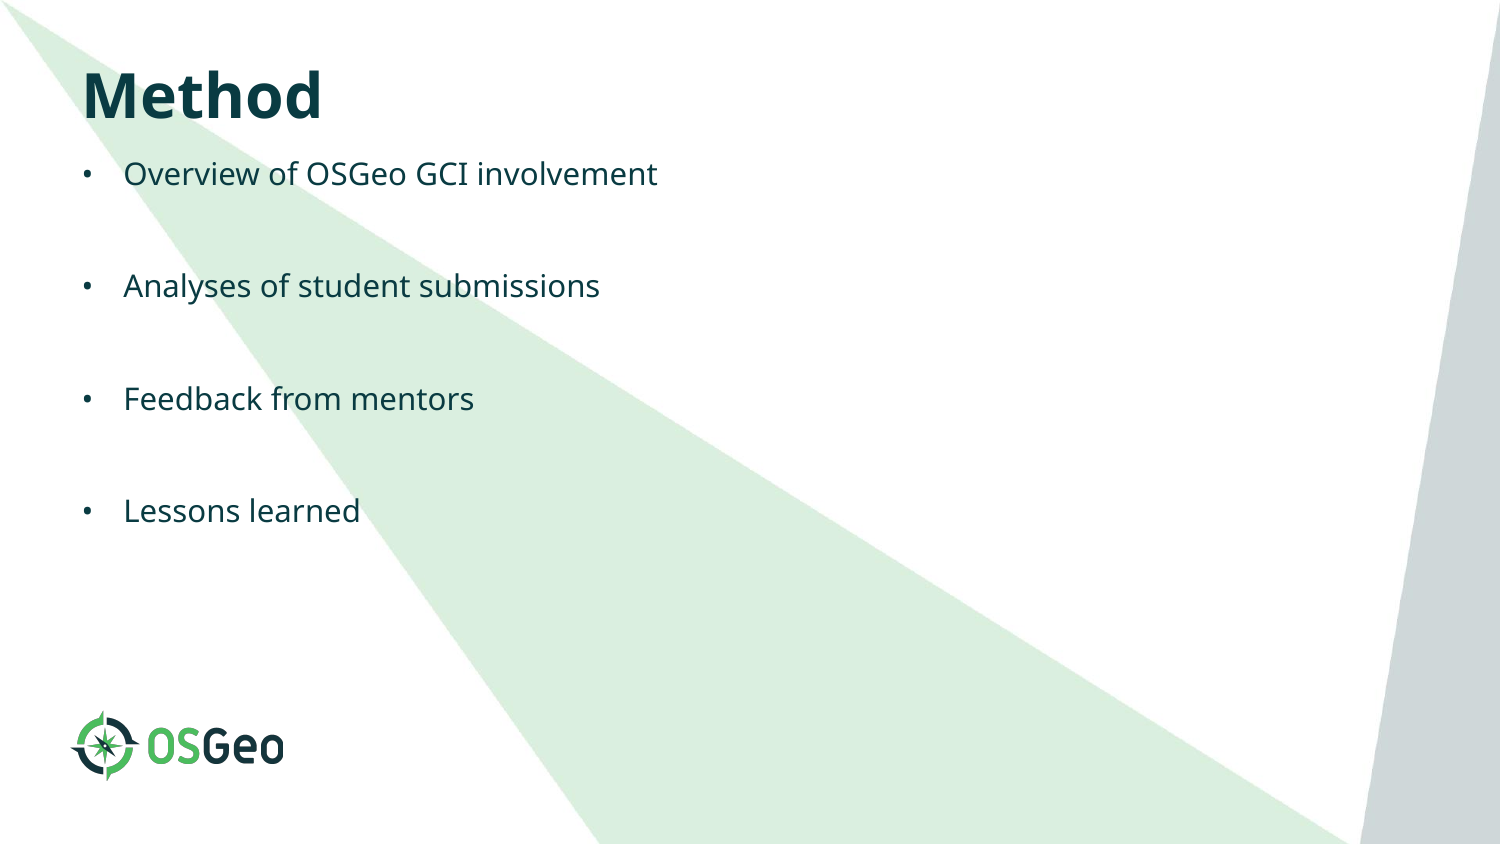

# Method
Overview of OSGeo GCI involvement
Analyses of student submissions
Feedback from mentors
Lessons learned